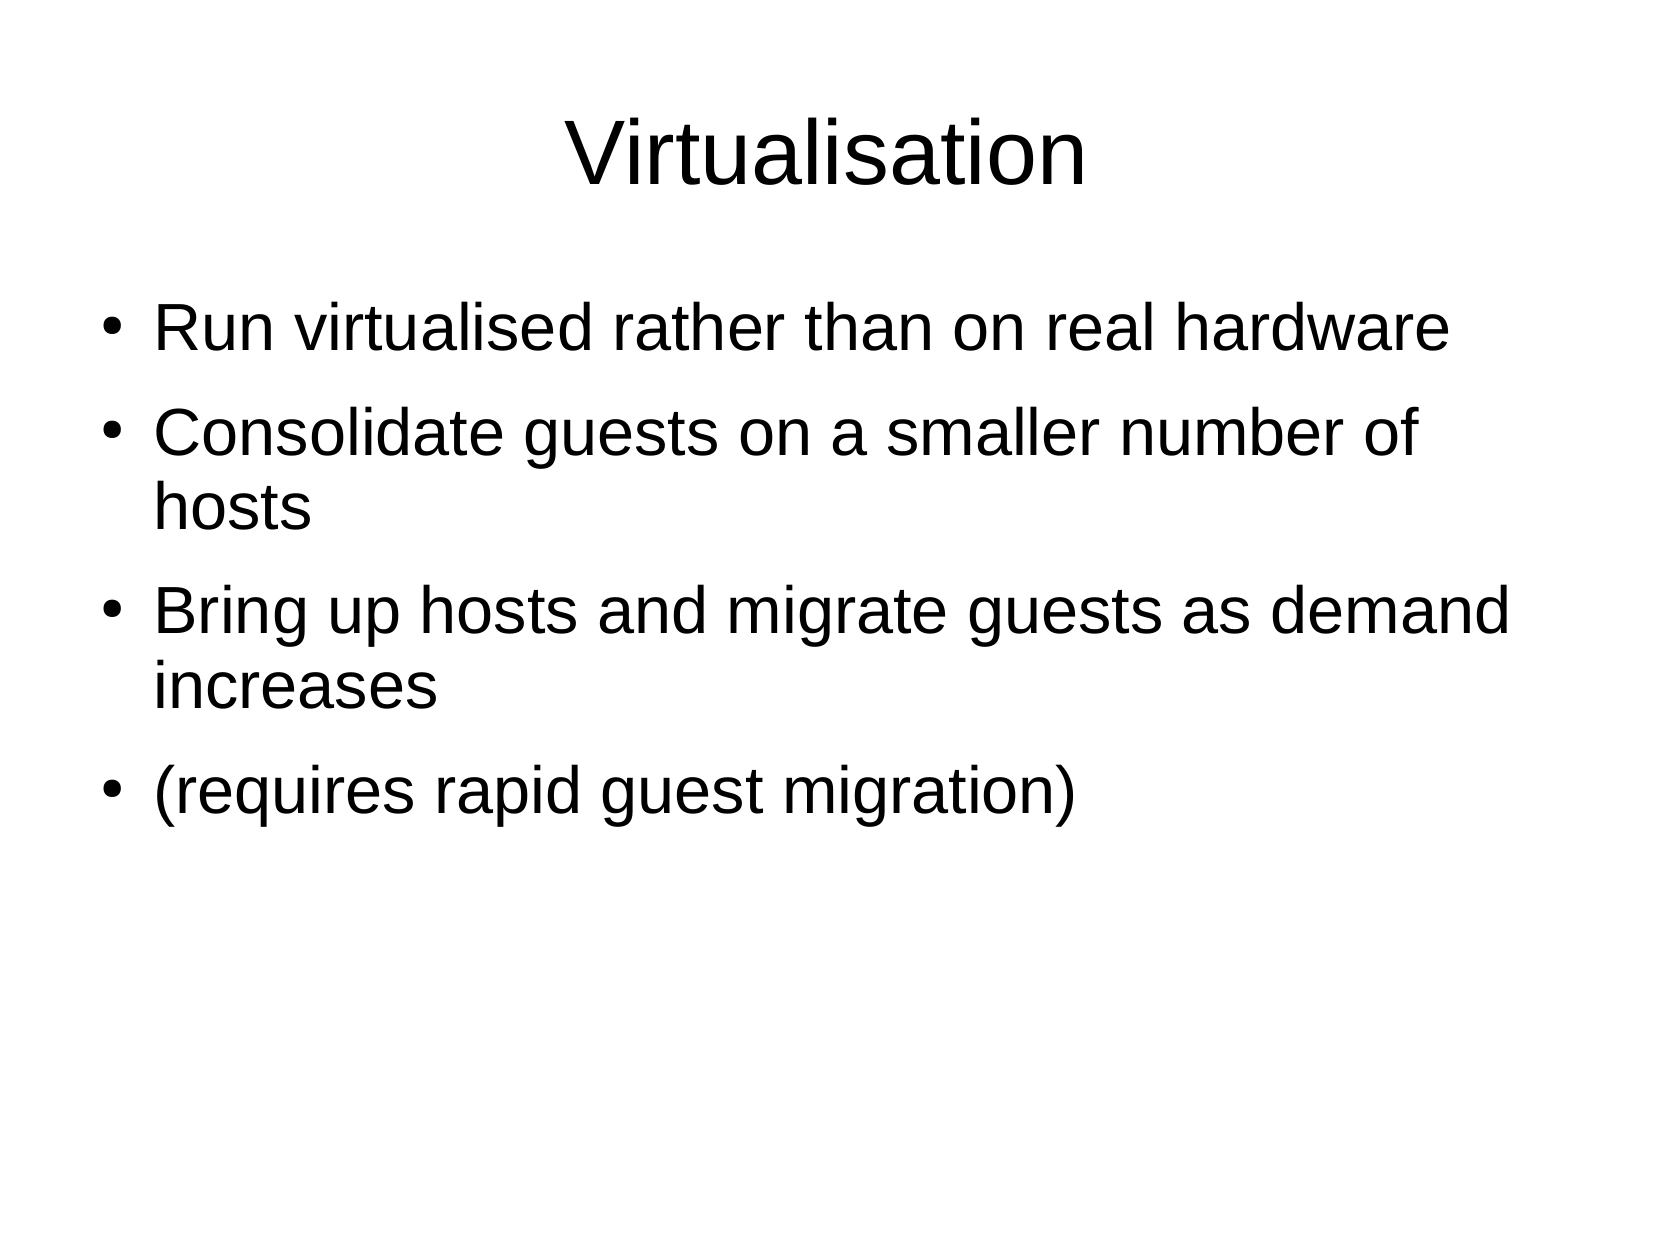

# Virtualisation
Run virtualised rather than on real hardware
Consolidate guests on a smaller number of hosts
Bring up hosts and migrate guests as demand increases
(requires rapid guest migration)